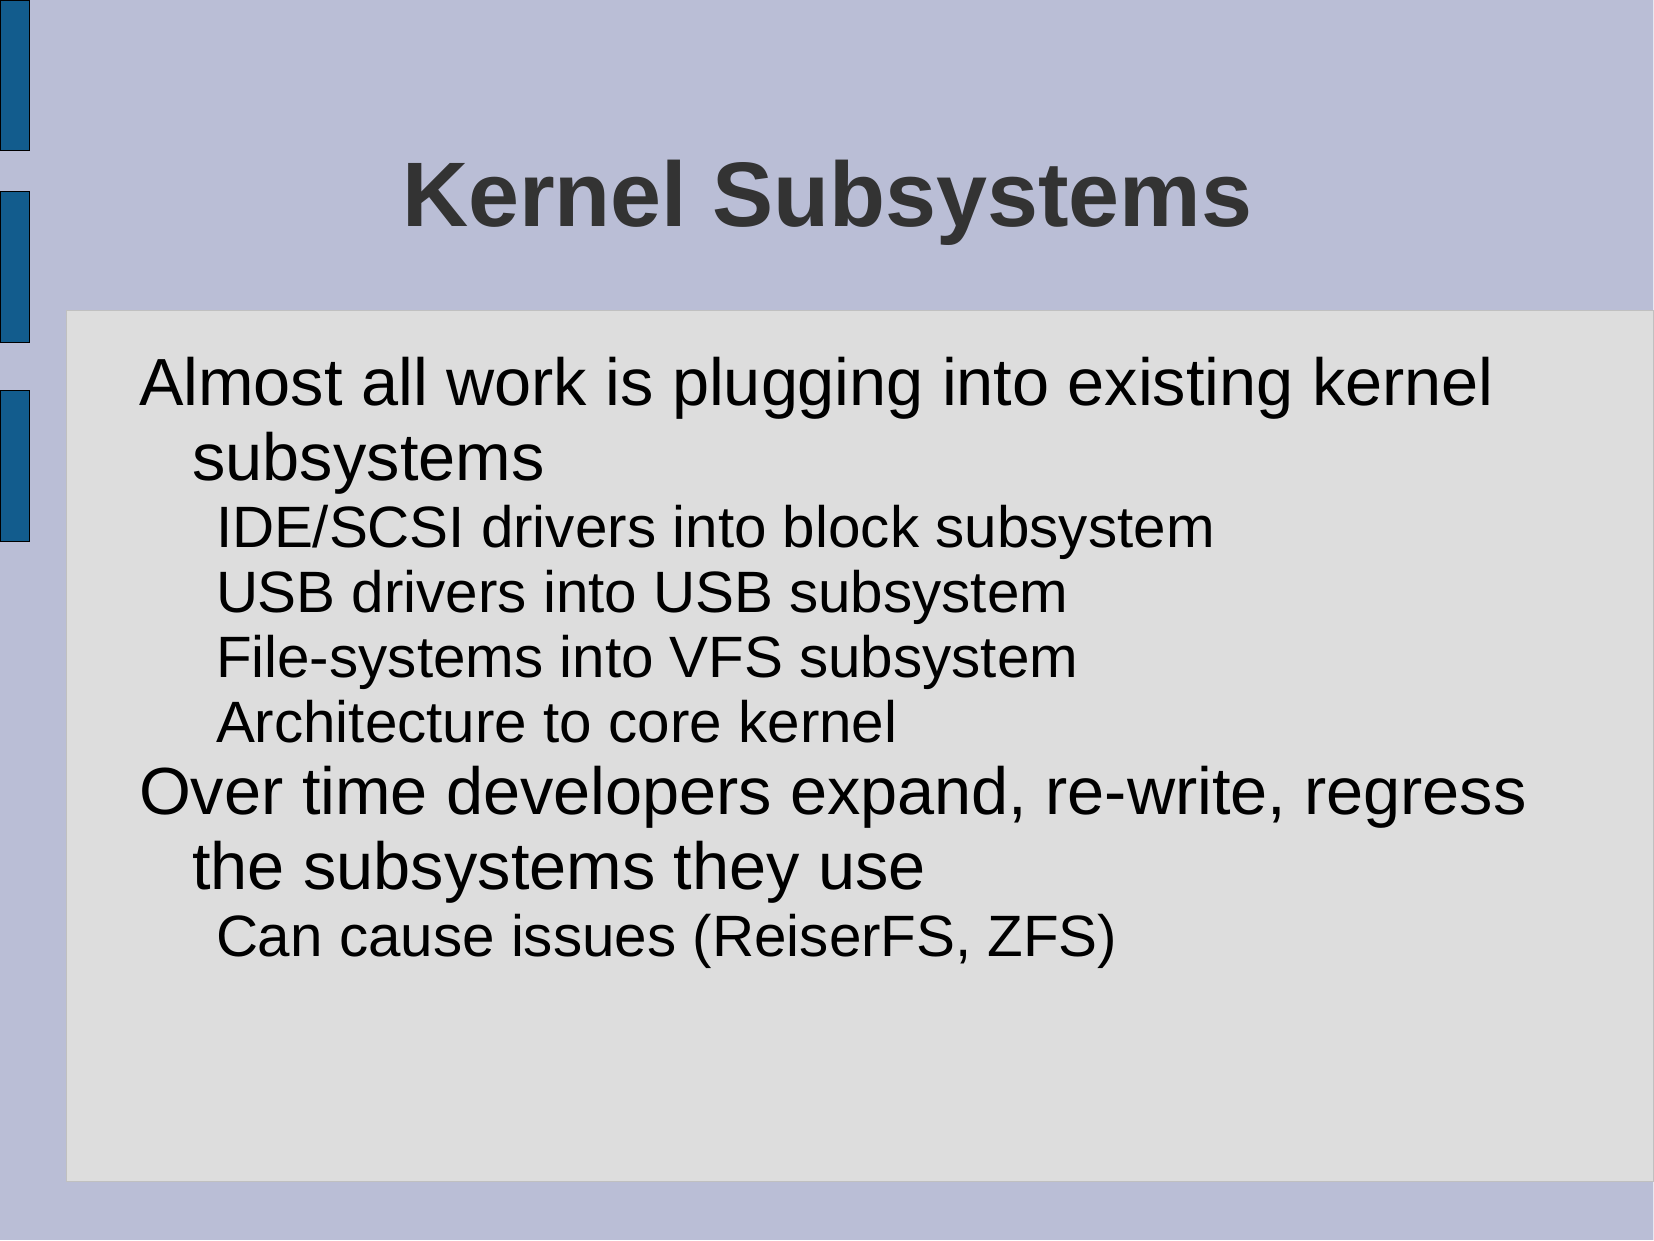

# Kernel Subsystems
Almost all work is plugging into existing kernel subsystems
IDE/SCSI drivers into block subsystem
USB drivers into USB subsystem
File-systems into VFS subsystem
Architecture to core kernel
Over time developers expand, re-write, regress the subsystems they use
Can cause issues (ReiserFS, ZFS)